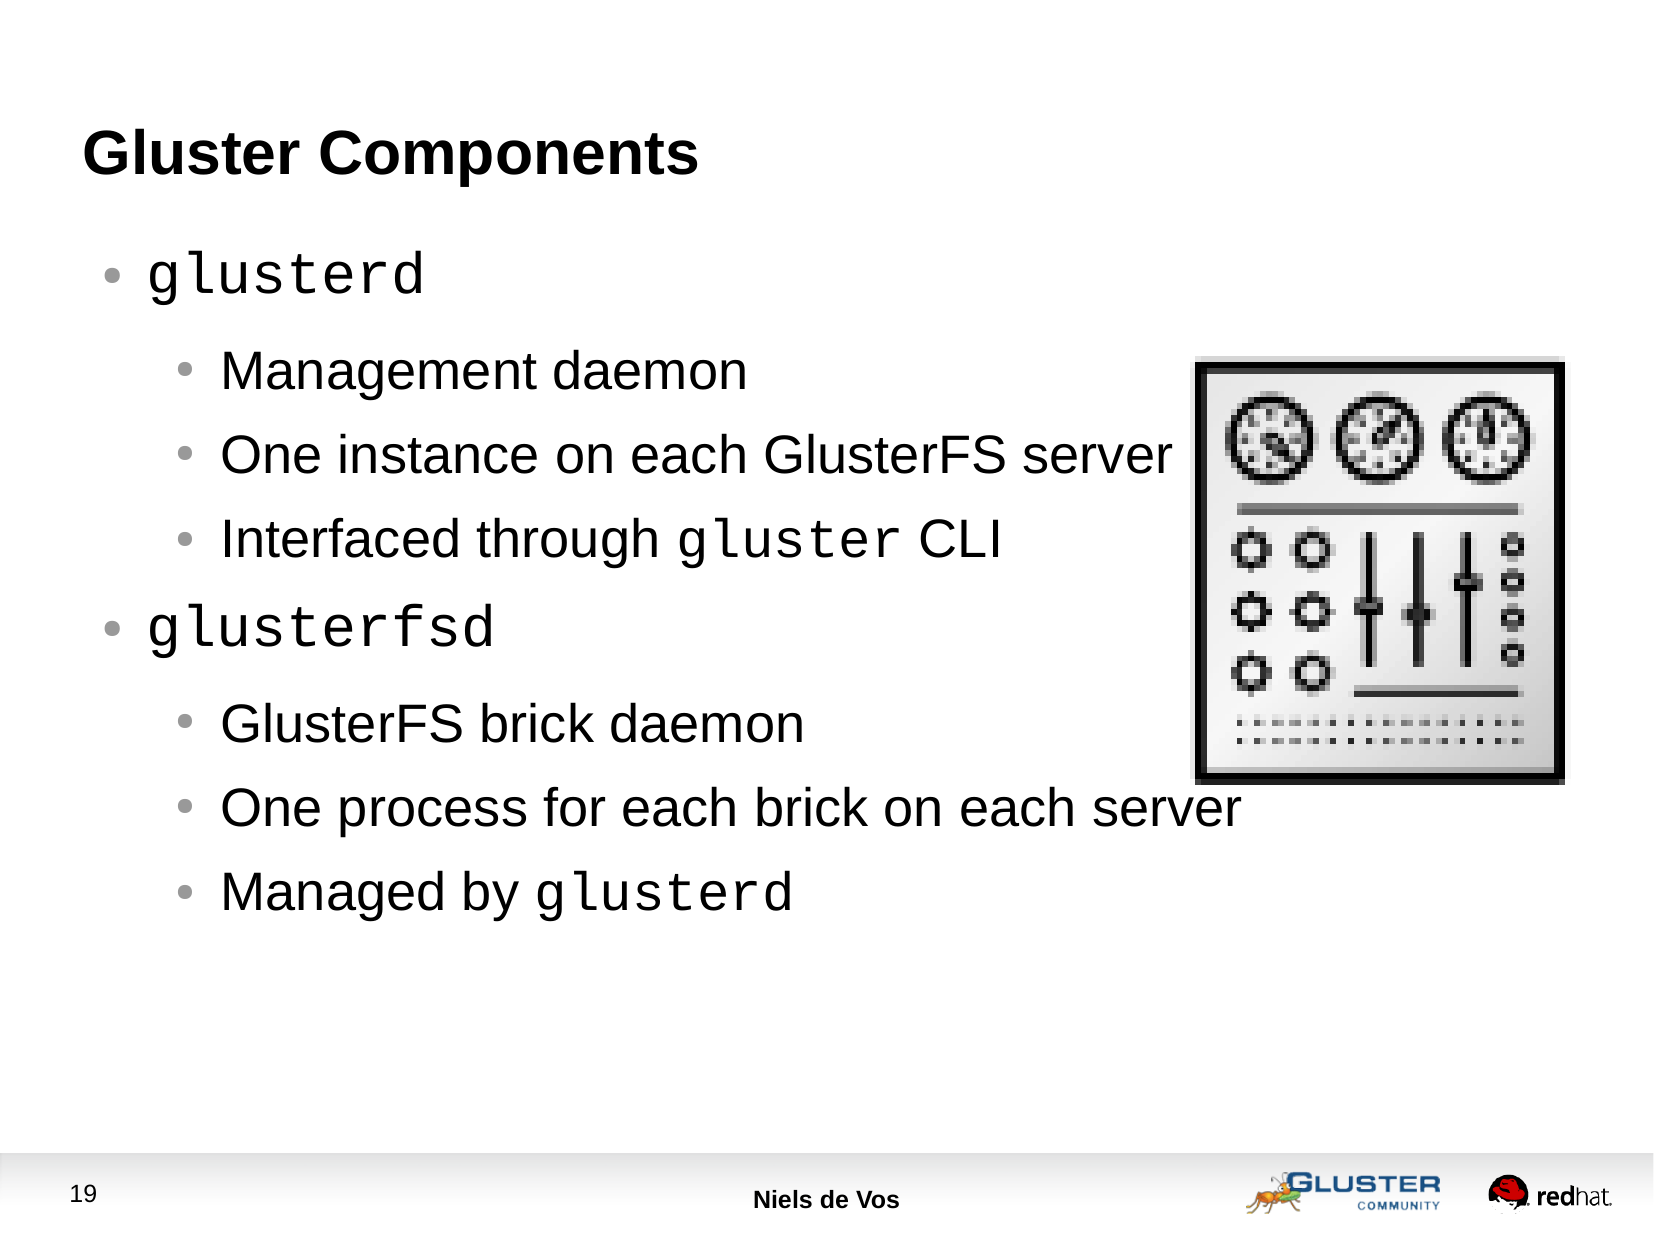

# Gluster Components
glusterd
Management daemon
One instance on each GlusterFS server
Interfaced through gluster CLI
glusterfsd
GlusterFS brick daemon
One process for each brick on each server
Managed by glusterd